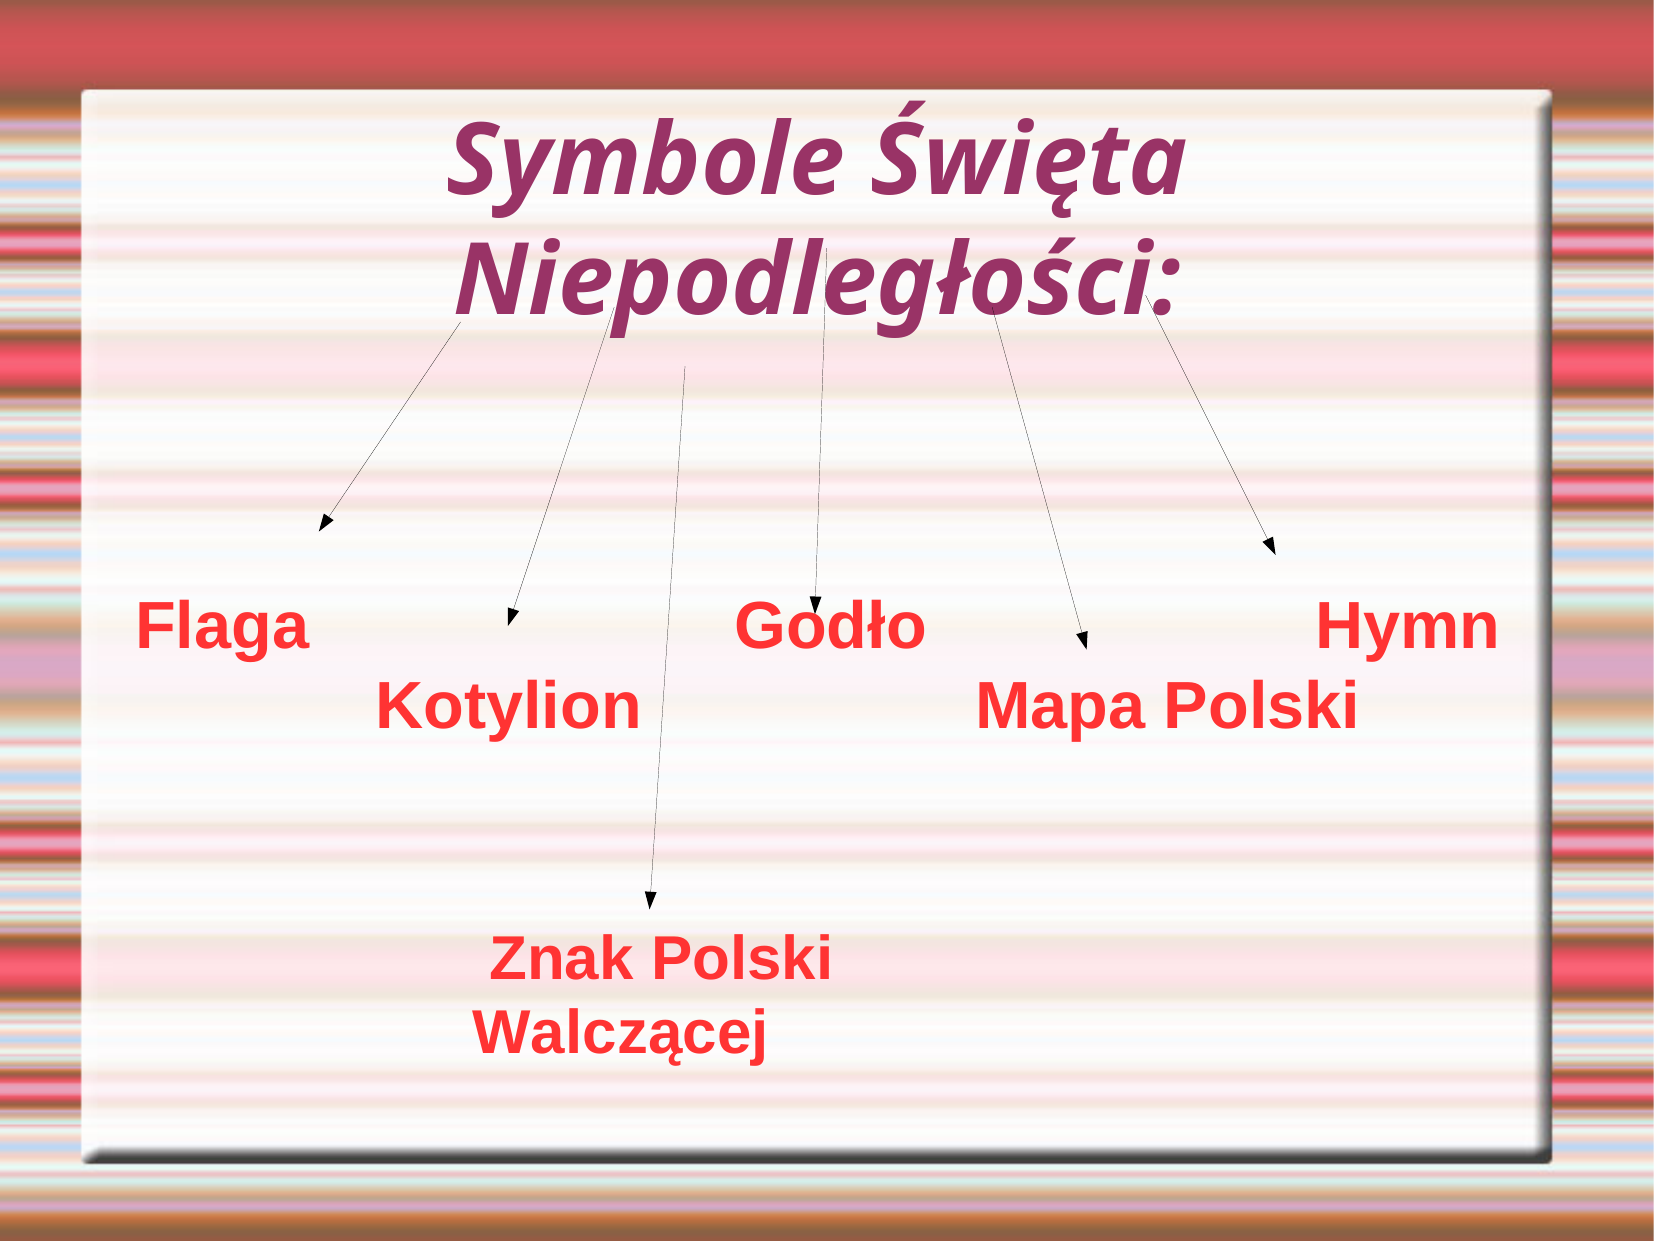

# Symbole Święta Niepodległości:
Flaga Godło Hymn
 Kotylion Mapa Polski
 Znak Polski Walczącej